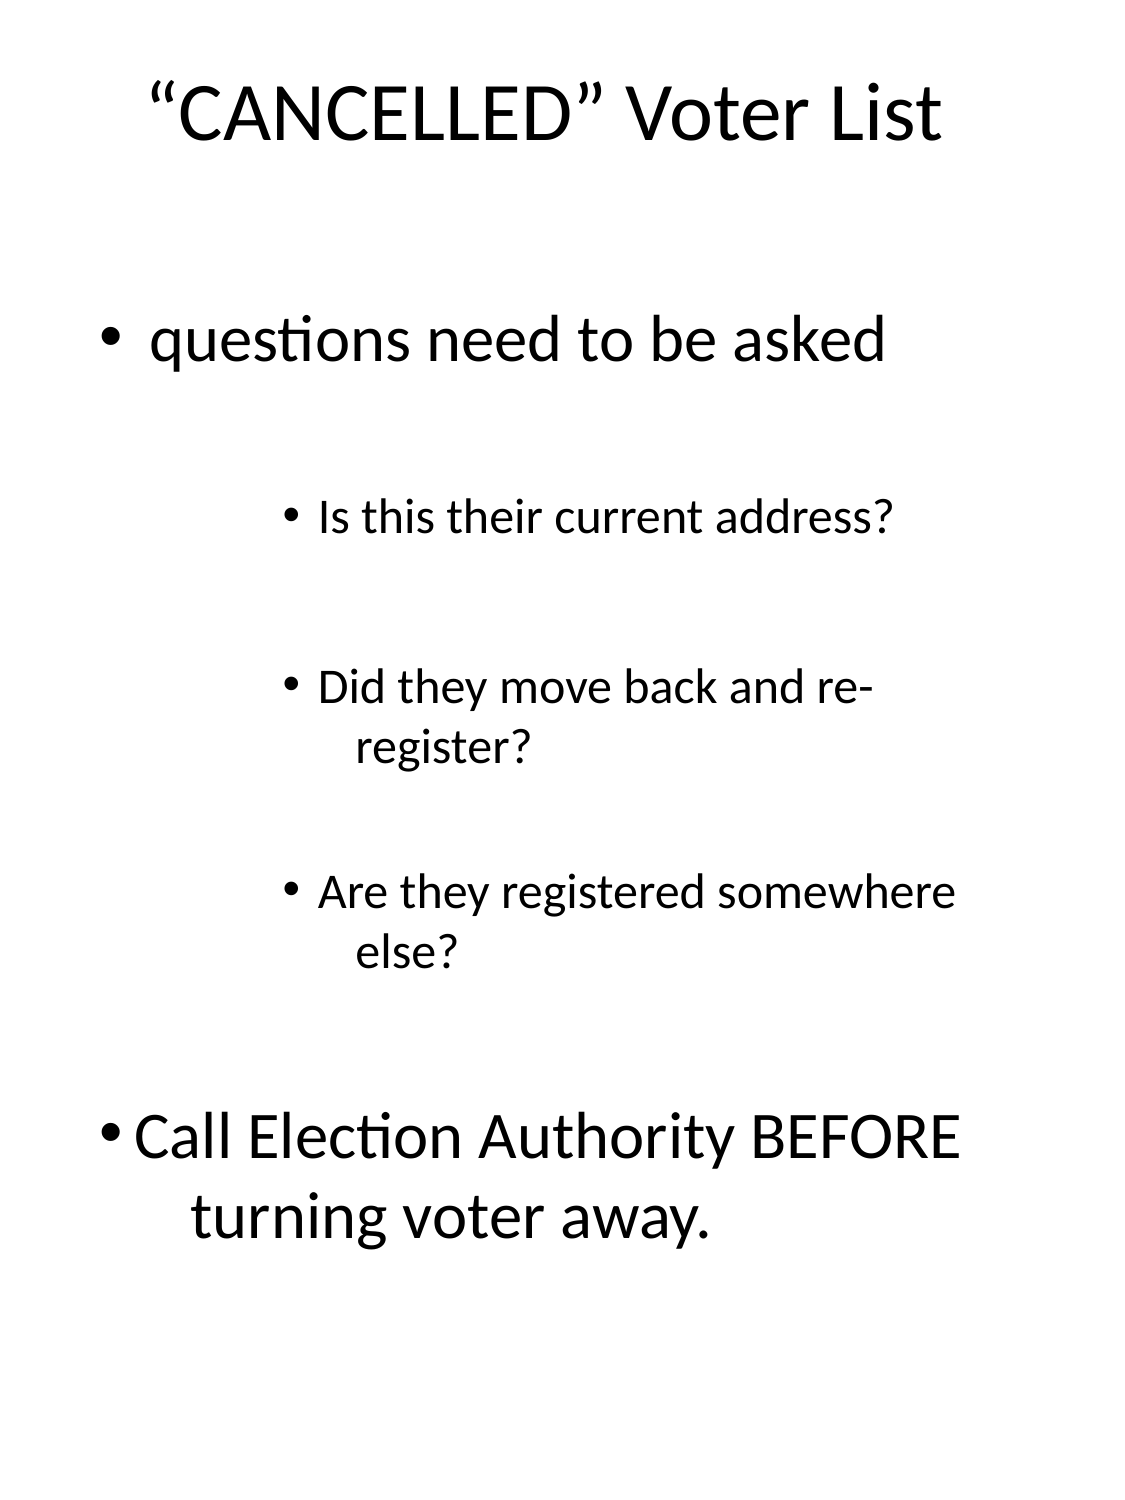

“CANCELLED” Voter List
 questions need to be asked
Is this their current address?
Did they move back and re-register?
Are they registered somewhere else?
Call Election Authority BEFORE turning voter away.